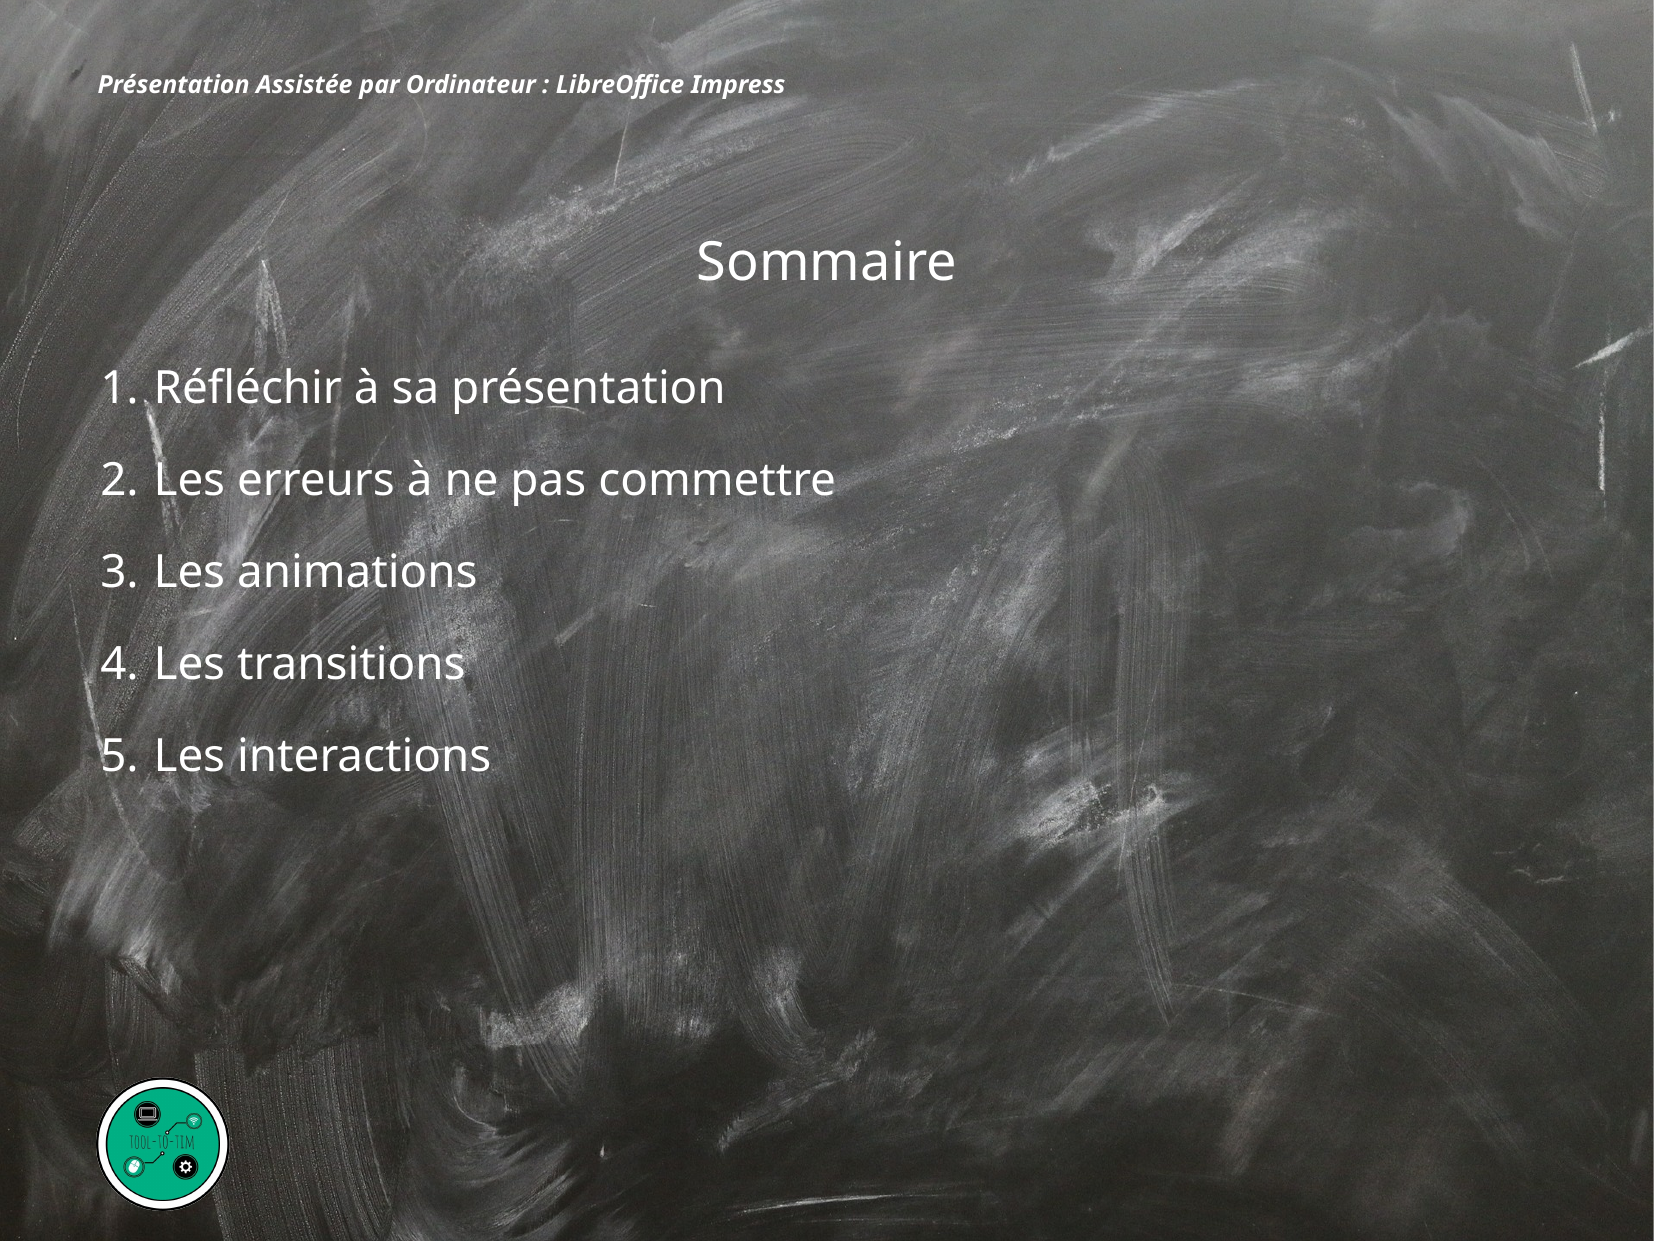

# Sommaire
Réfléchir à sa présentation
Les erreurs à ne pas commettre
Les animations
Les transitions
Les interactions